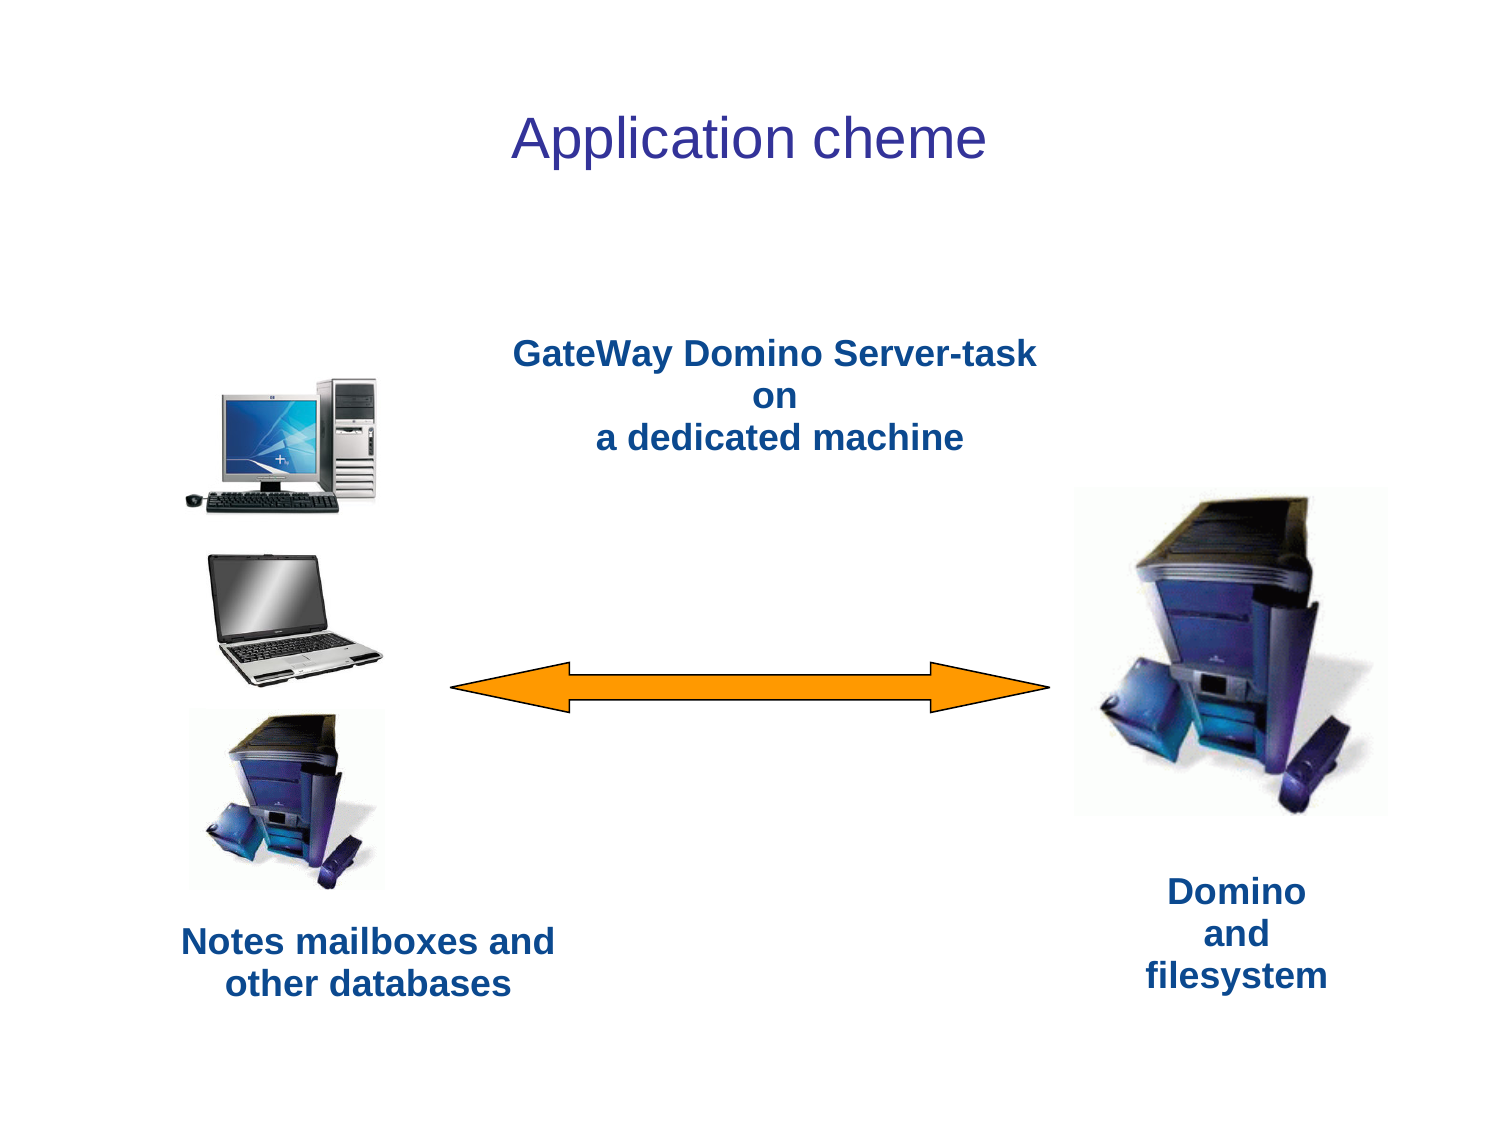

Application cheme
GateWay Domino Server-task on
 a dedicated machine
Domino and filesystem
Notes mailboxes and other databases